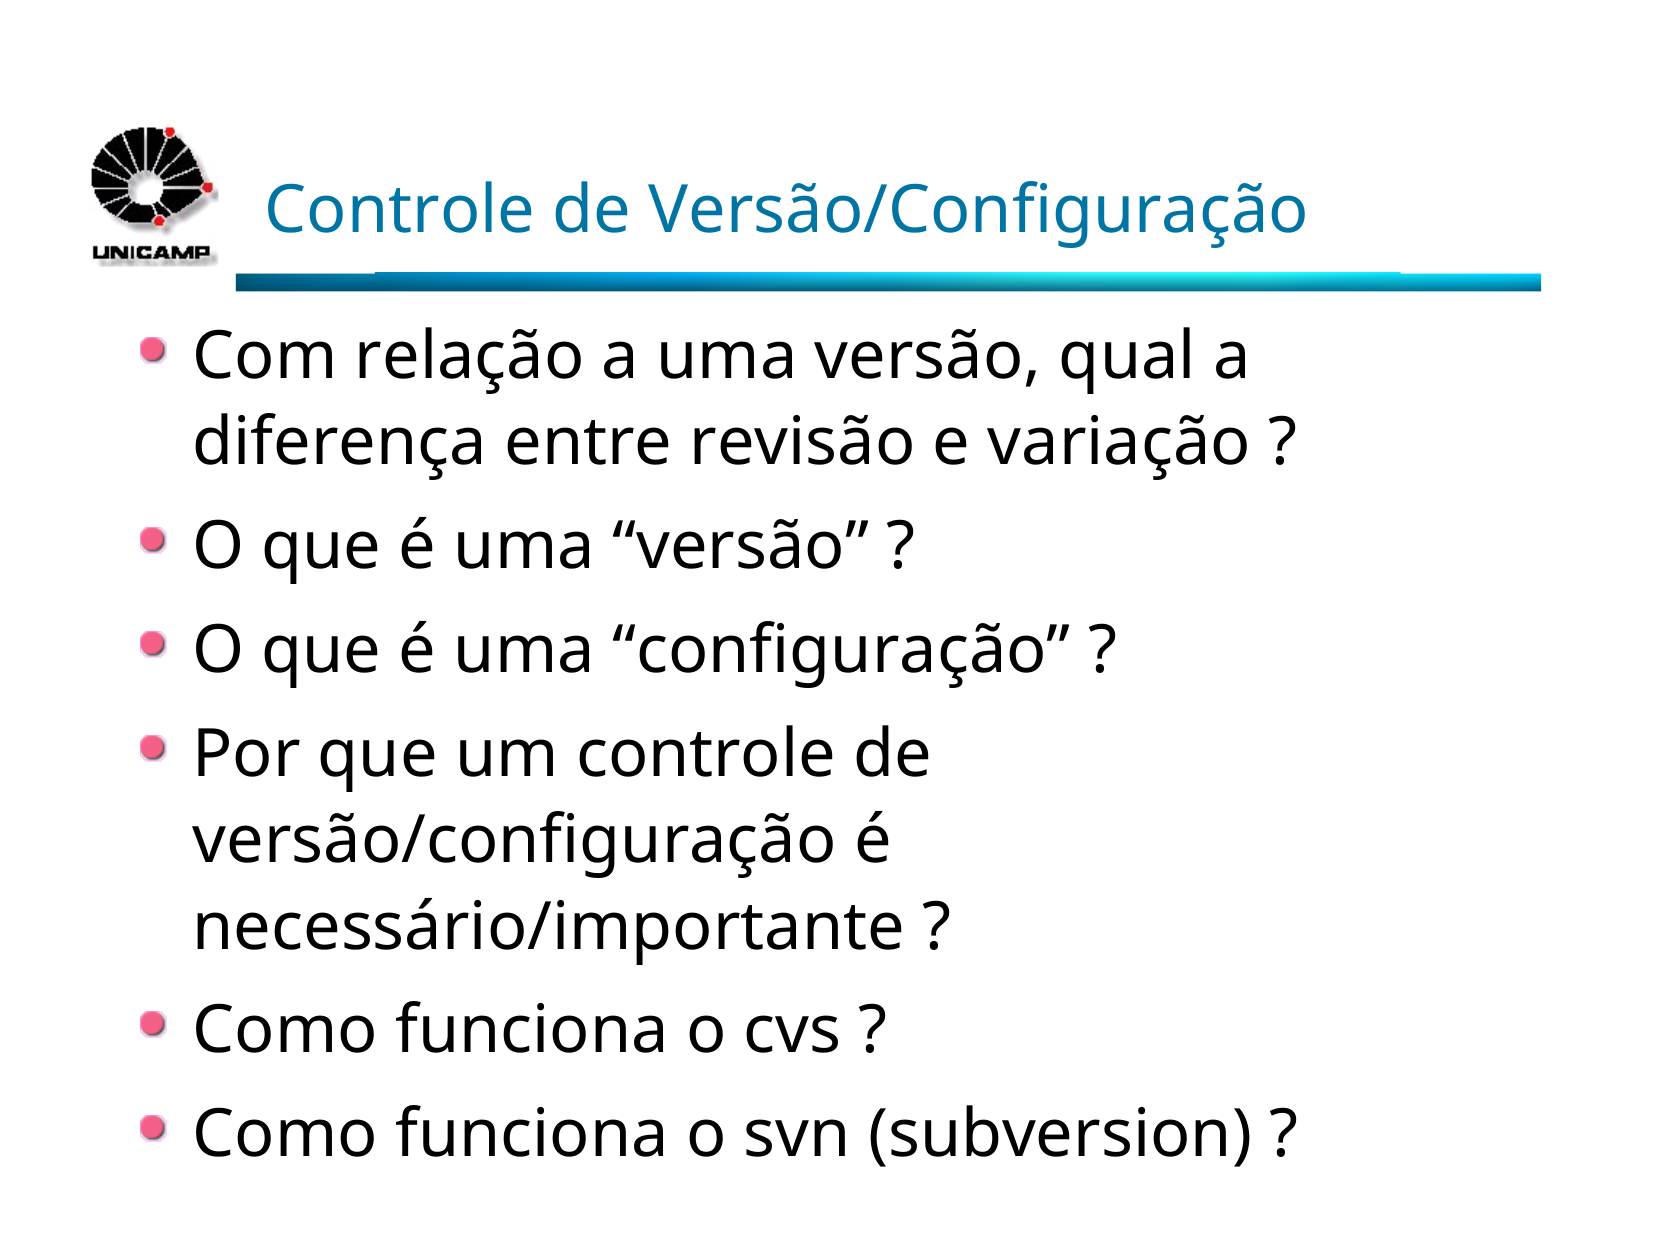

# Controle de Versão/Configuração
Com relação a uma versão, qual a diferença entre revisão e variação ?
O que é uma “versão” ?
O que é uma “configuração” ?
Por que um controle de versão/configuração é necessário/importante ?
Como funciona o cvs ?
Como funciona o svn (subversion) ?